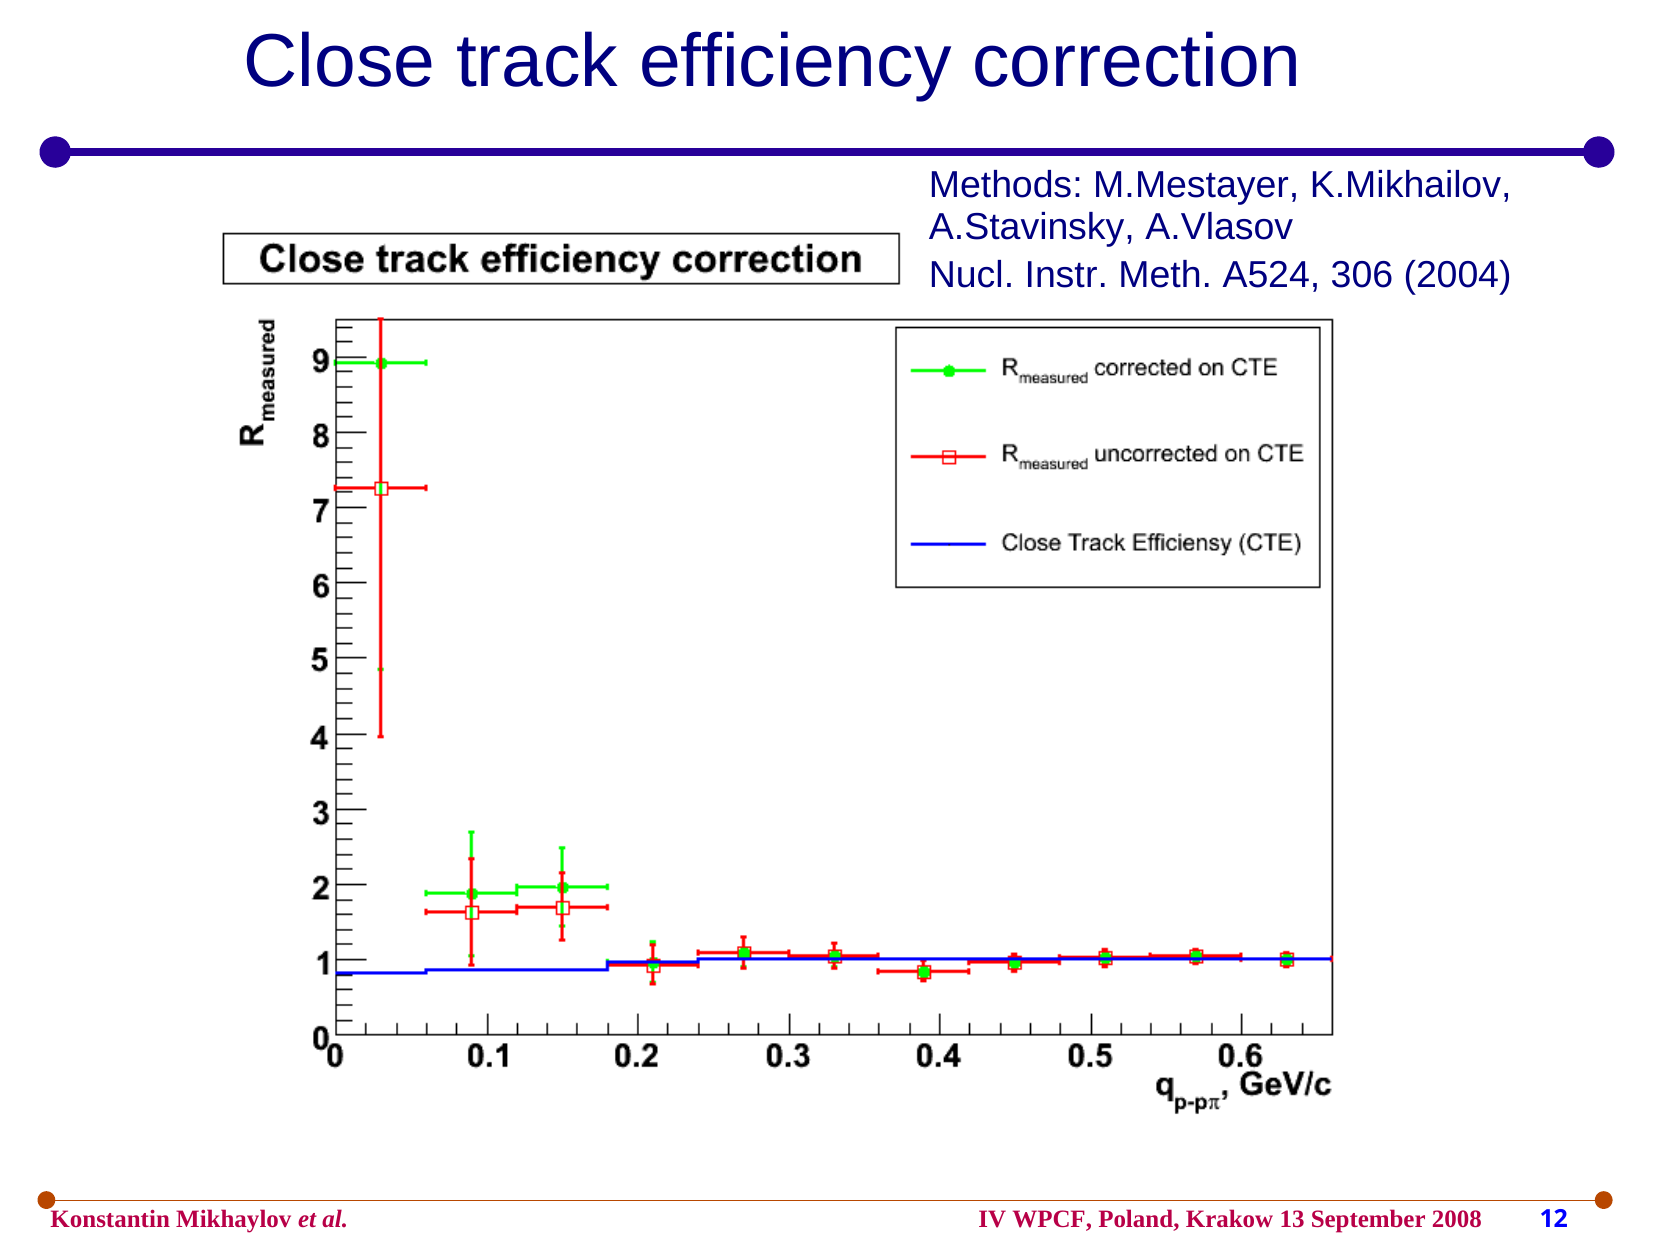

Close track efficiency correction
Methods: M.Mestayer, K.Mikhailov, A.Stavinsky, A.Vlasov
Nucl. Instr. Meth. A524, 306 (2004)‏
Konstantin Mikhaylov et al. IV WPCF, Poland, Krakow 13 September 2008